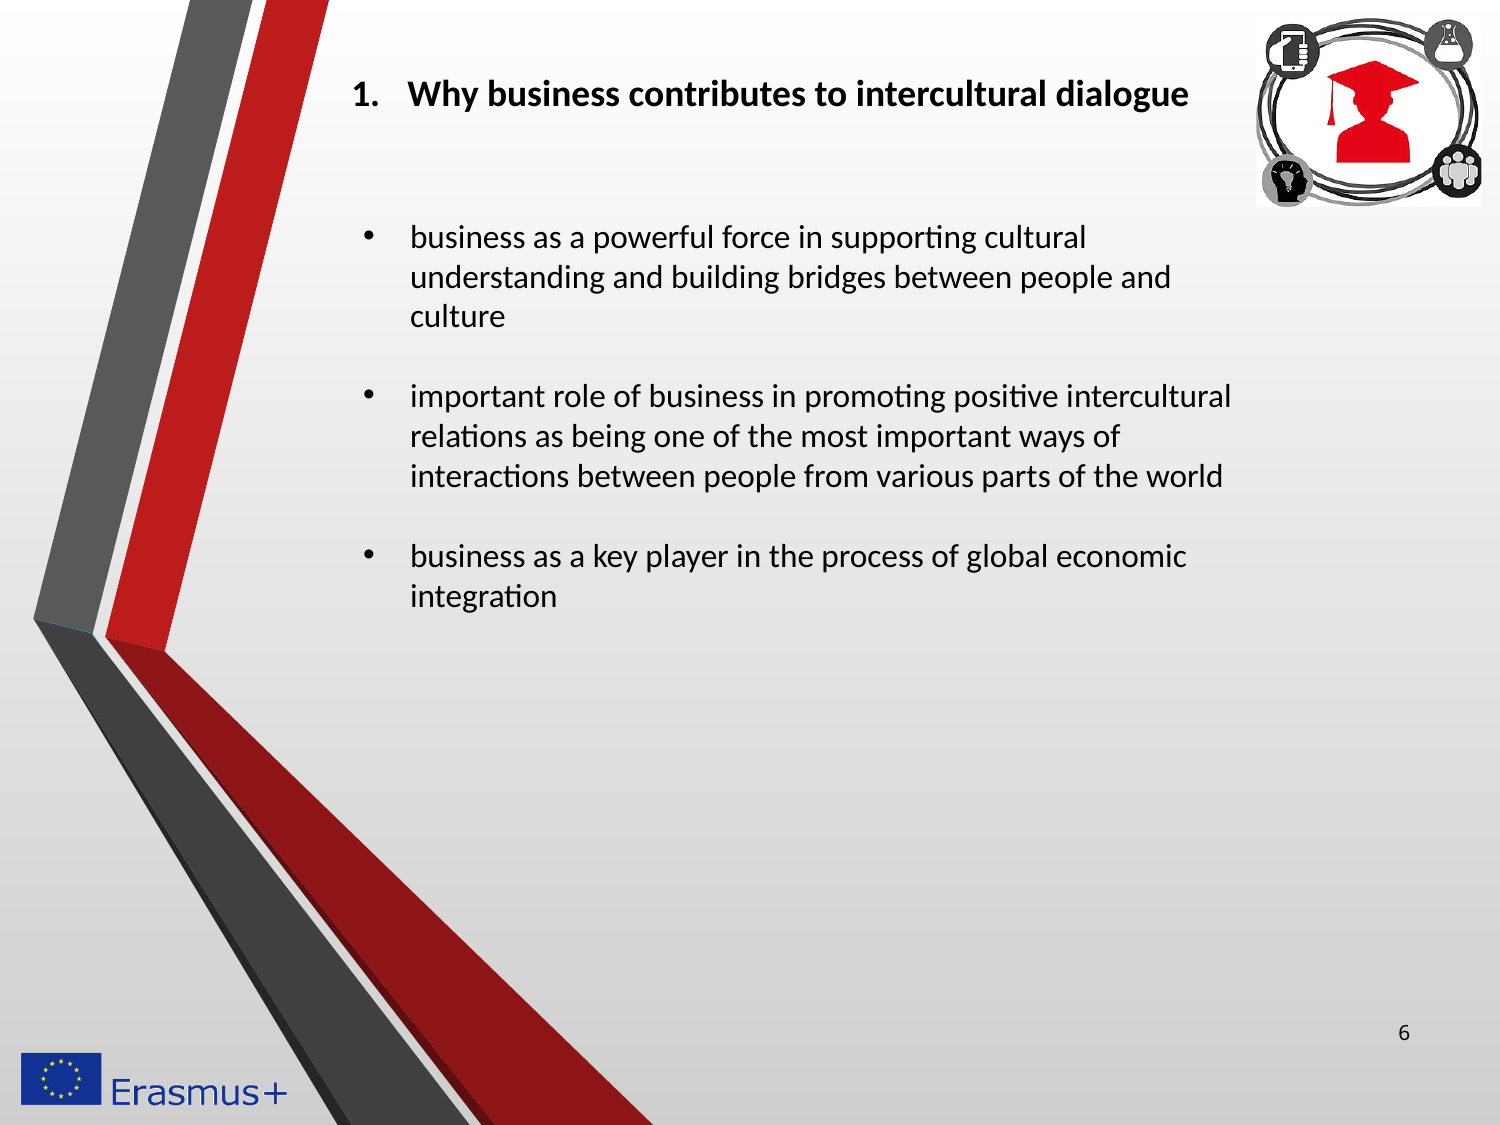

Why business contributes to intercultural dialogue
business as a powerful force in supporting cultural understanding and building bridges between people and culture
important role of business in promoting positive intercultural relations as being one of the most important ways of interactions between people from various parts of the world
business as a key player in the process of global economic integration